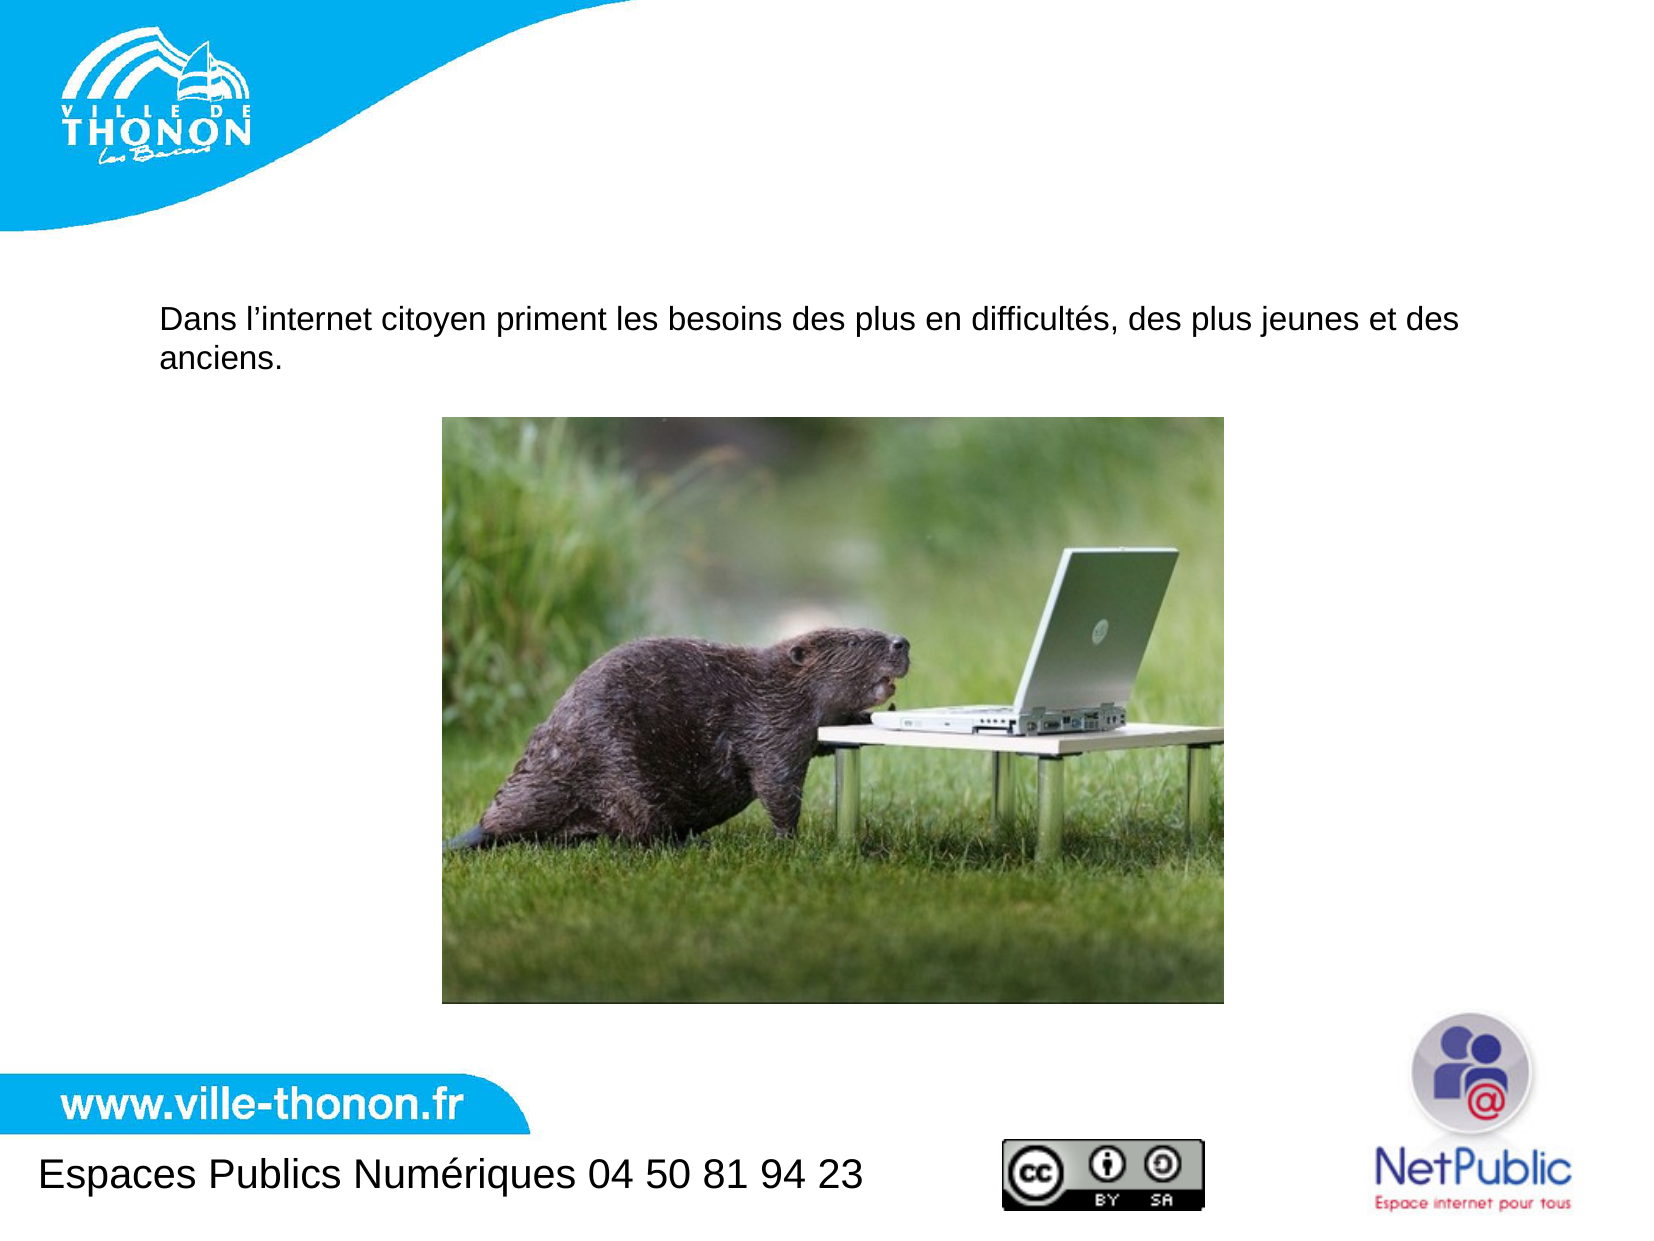

# Dans l’internet citoyen priment les besoins des plus en difficultés, des plus jeunes et des anciens.